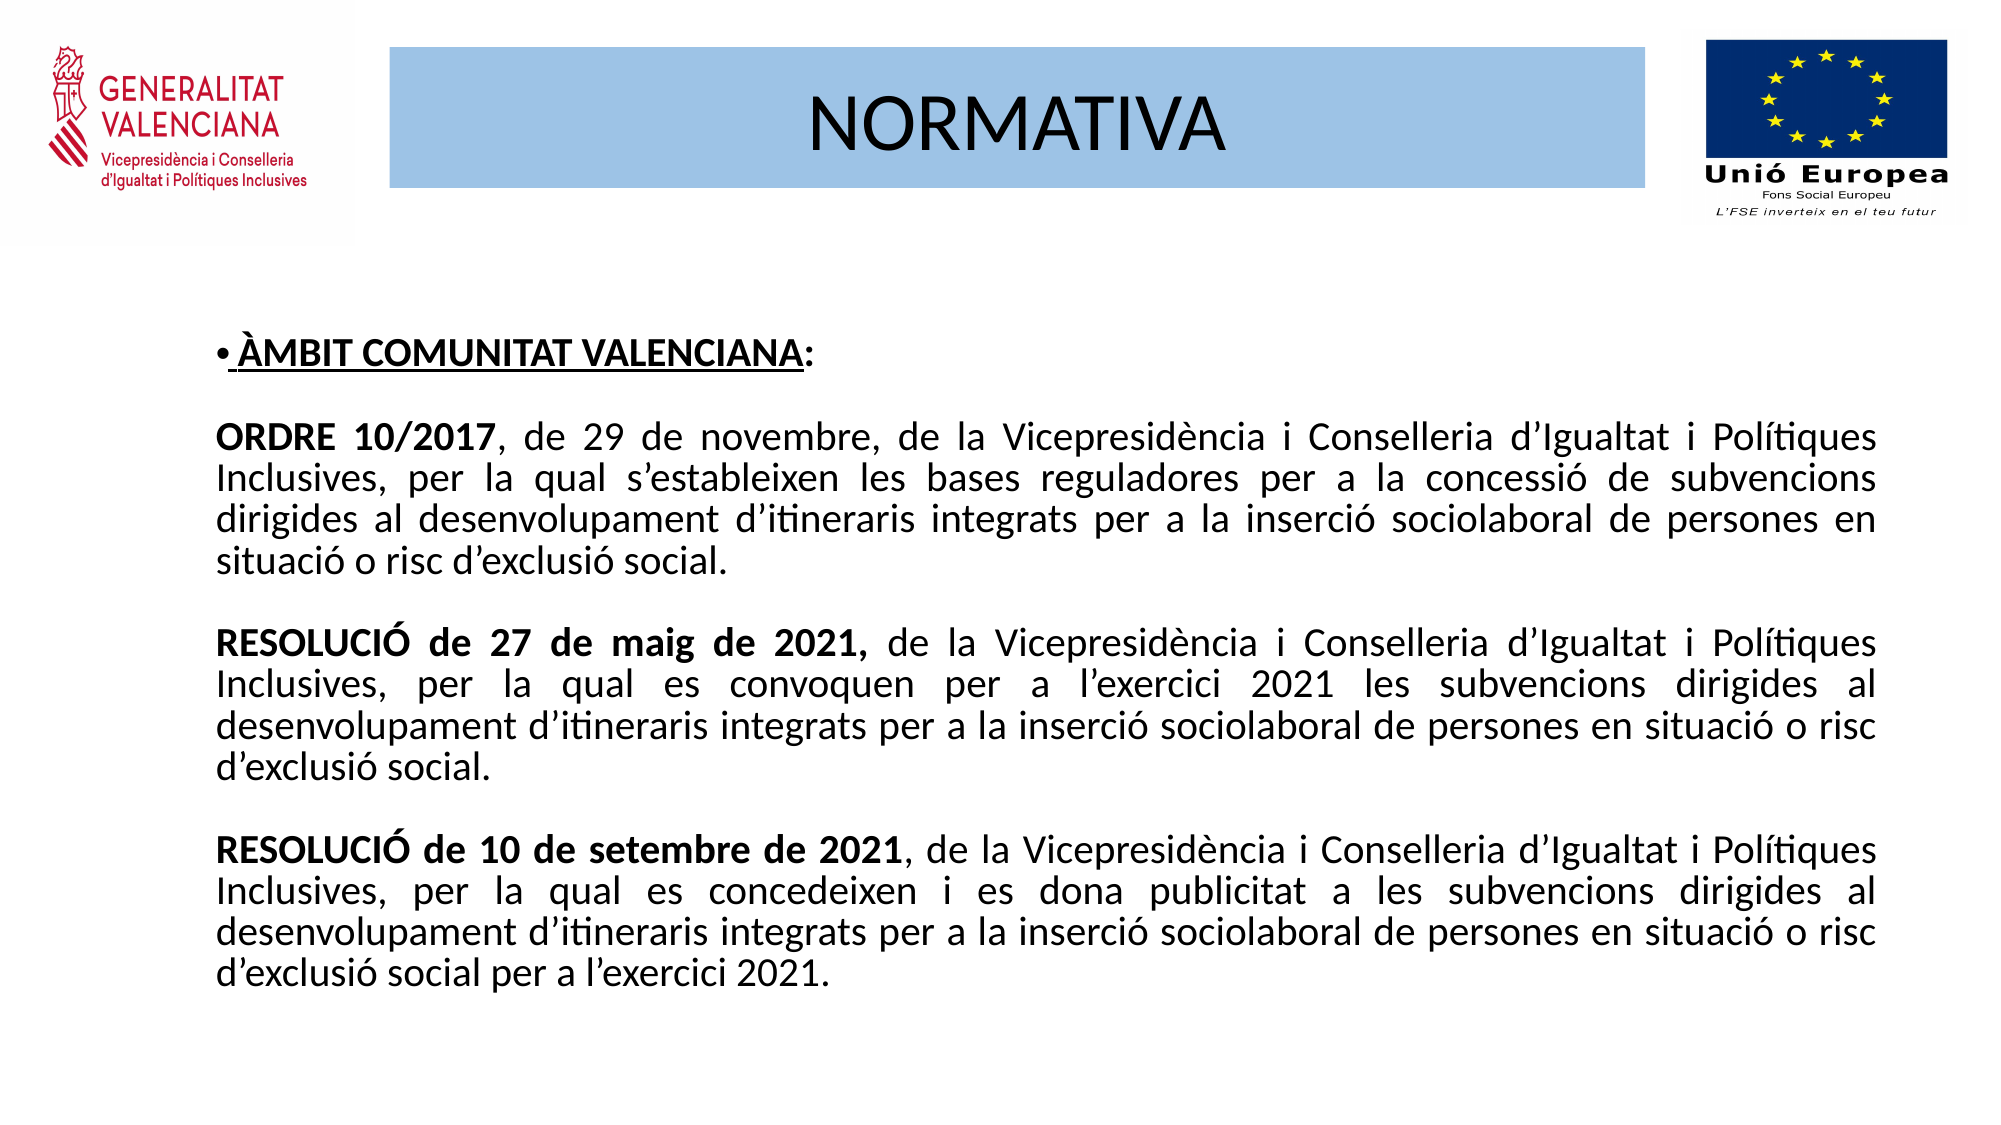

NORMATIVA
 ÀMBIT COMUNITAT VALENCIANA:
ORDRE 10/2017, de 29 de novembre, de la Vicepresidència i Conselleria d’Igualtat i Polítiques Inclusives, per la qual s’estableixen les bases reguladores per a la concessió de subvencions dirigides al desenvolupament d’itineraris integrats per a la inserció sociolaboral de persones en situació o risc d’exclusió social.
RESOLUCIÓ de 27 de maig de 2021, de la Vicepresidència i Conselleria d’Igualtat i Polítiques Inclusives, per la qual es convoquen per a l’exercici 2021 les subvencions dirigides al desenvolupament d’itineraris integrats per a la inserció sociolaboral de persones en situació o risc d’exclusió social.
RESOLUCIÓ de 10 de setembre de 2021, de la Vicepresidència i Conselleria d’Igualtat i Polítiques Inclusives, per la qual es concedeixen i es dona publicitat a les subvencions dirigides al desenvolupament d’itineraris integrats per a la inserció sociolaboral de persones en situació o risc d’exclusió social per a l’exercici 2021.